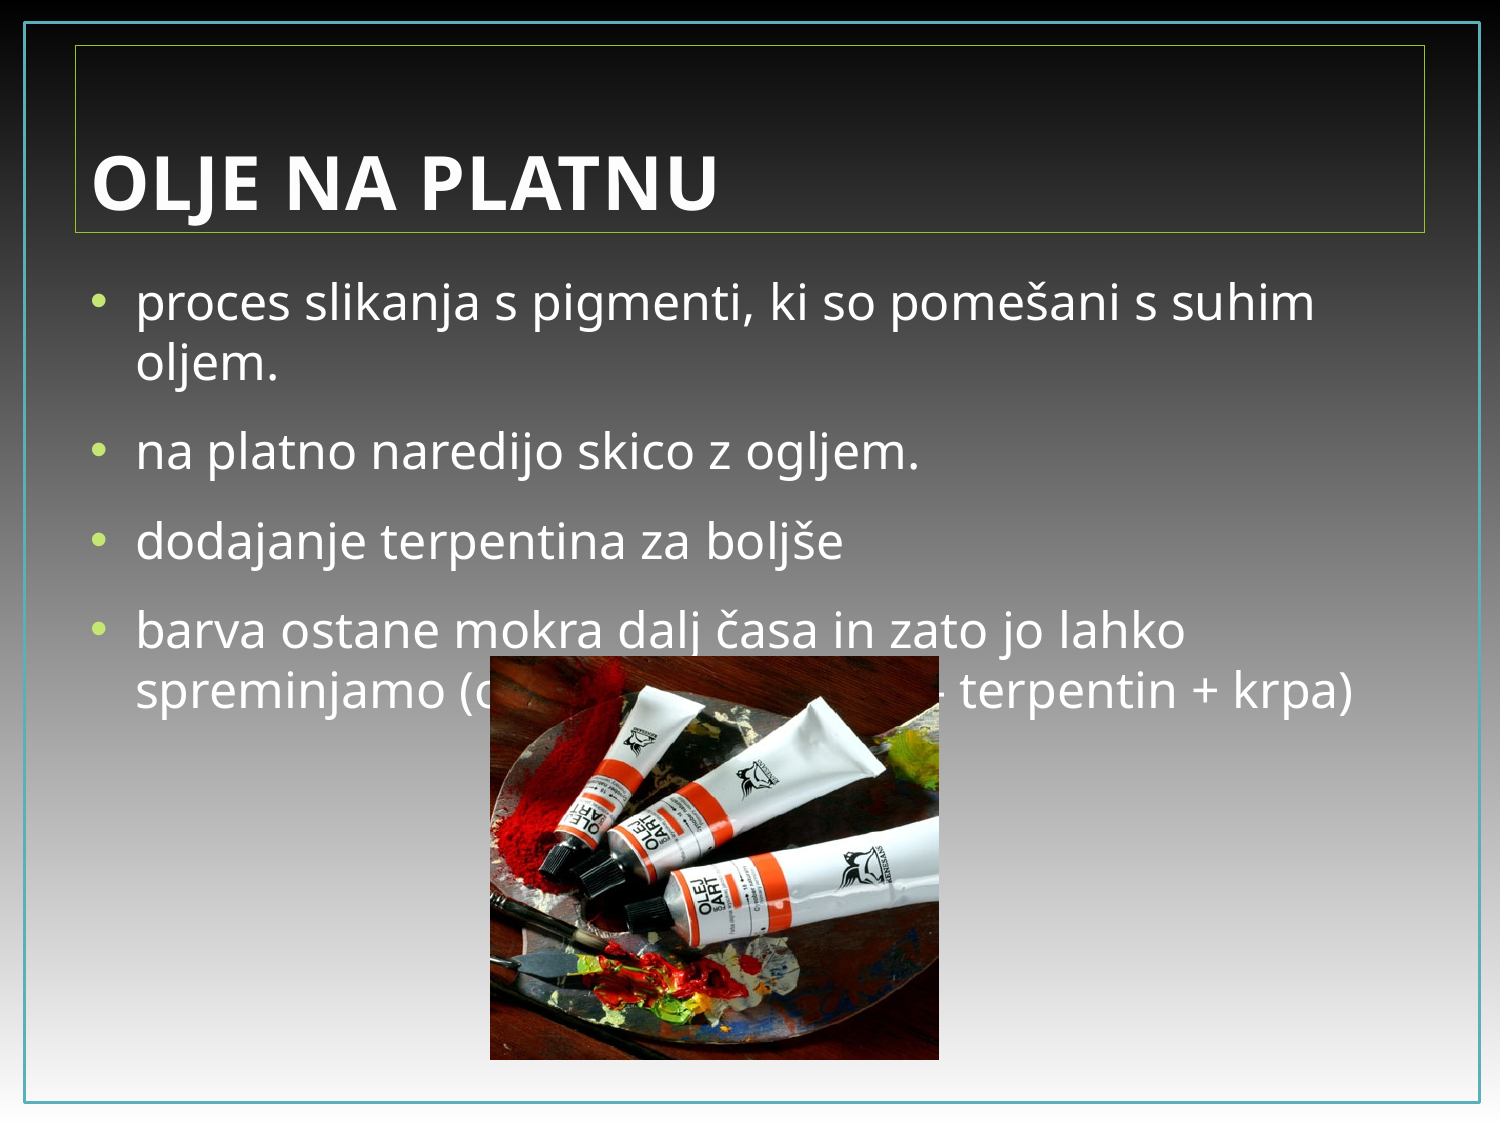

# OLJE NA PLATNU
proces slikanja s pigmenti, ki so pomešani s suhim oljem.
na platno naredijo skico z ogljem.
dodajanje terpentina za boljše
barva ostane mokra dalj časa in zato jo lahko spreminjamo (odstrani sloj barve – terpentin + krpa)